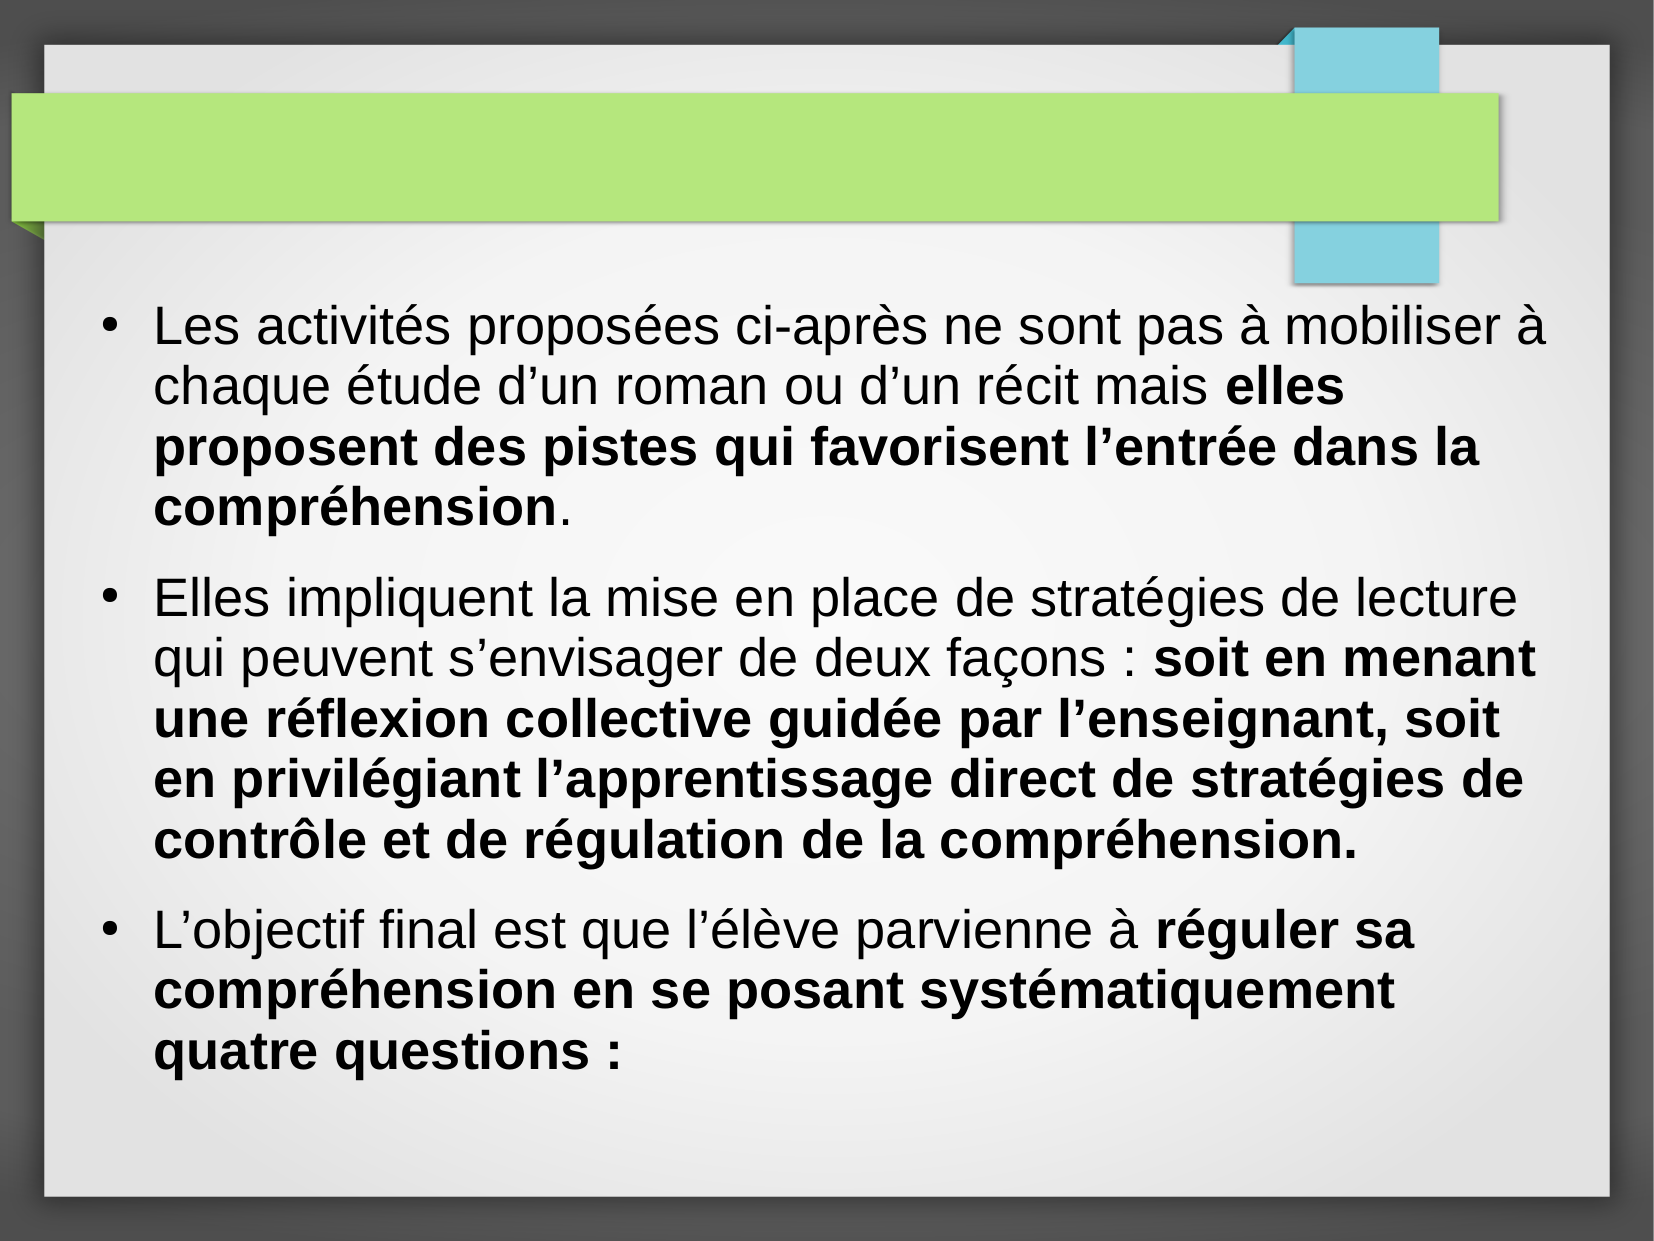

#
Les activités proposées ci-après ne sont pas à mobiliser à chaque étude d’un roman ou d’un récit mais elles proposent des pistes qui favorisent l’entrée dans la compréhension.
Elles impliquent la mise en place de stratégies de lecture qui peuvent s’envisager de deux façons : soit en menant une réflexion collective guidée par l’enseignant, soit en privilégiant l’apprentissage direct de stratégies de contrôle et de régulation de la compréhension.
L’objectif final est que l’élève parvienne à réguler sa compréhension en se posant systématiquement quatre questions :